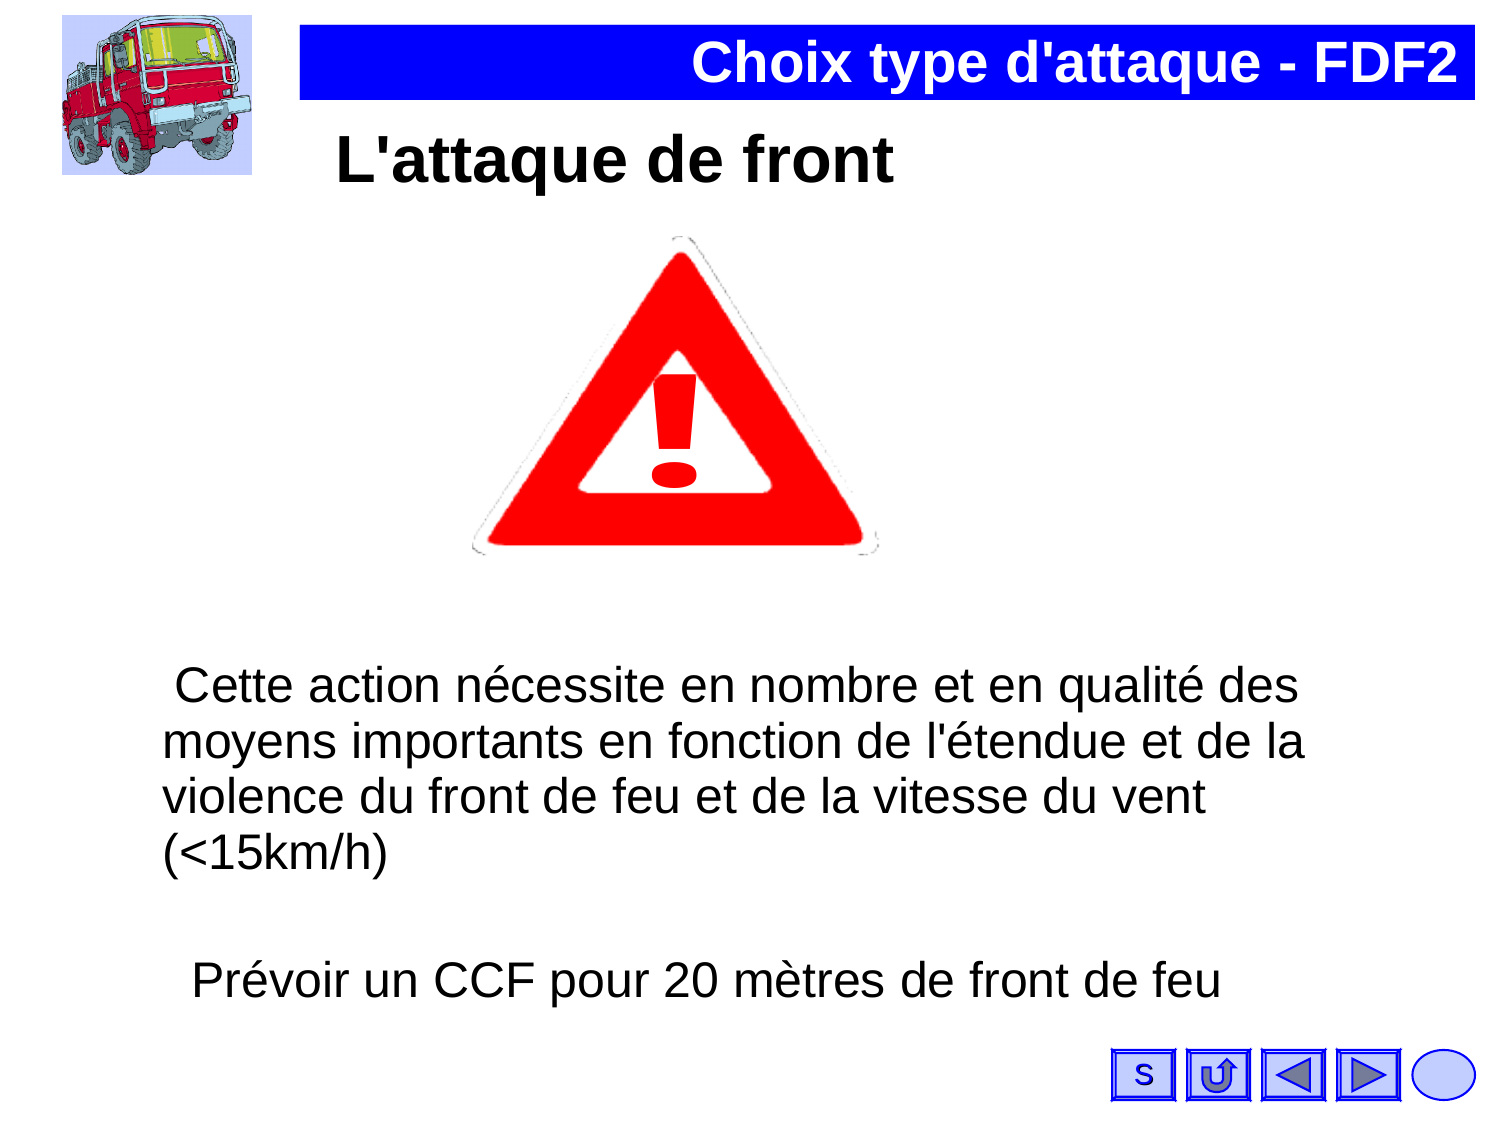

Choix type d'attaque - FDF2
L'attaque de front
 Cette action nécessite en nombre et en qualité des moyens importants en fonction de l'étendue et de la violence du front de feu et de la vitesse du vent (<15km/h)
Prévoir un CCF pour 20 mètres de front de feu